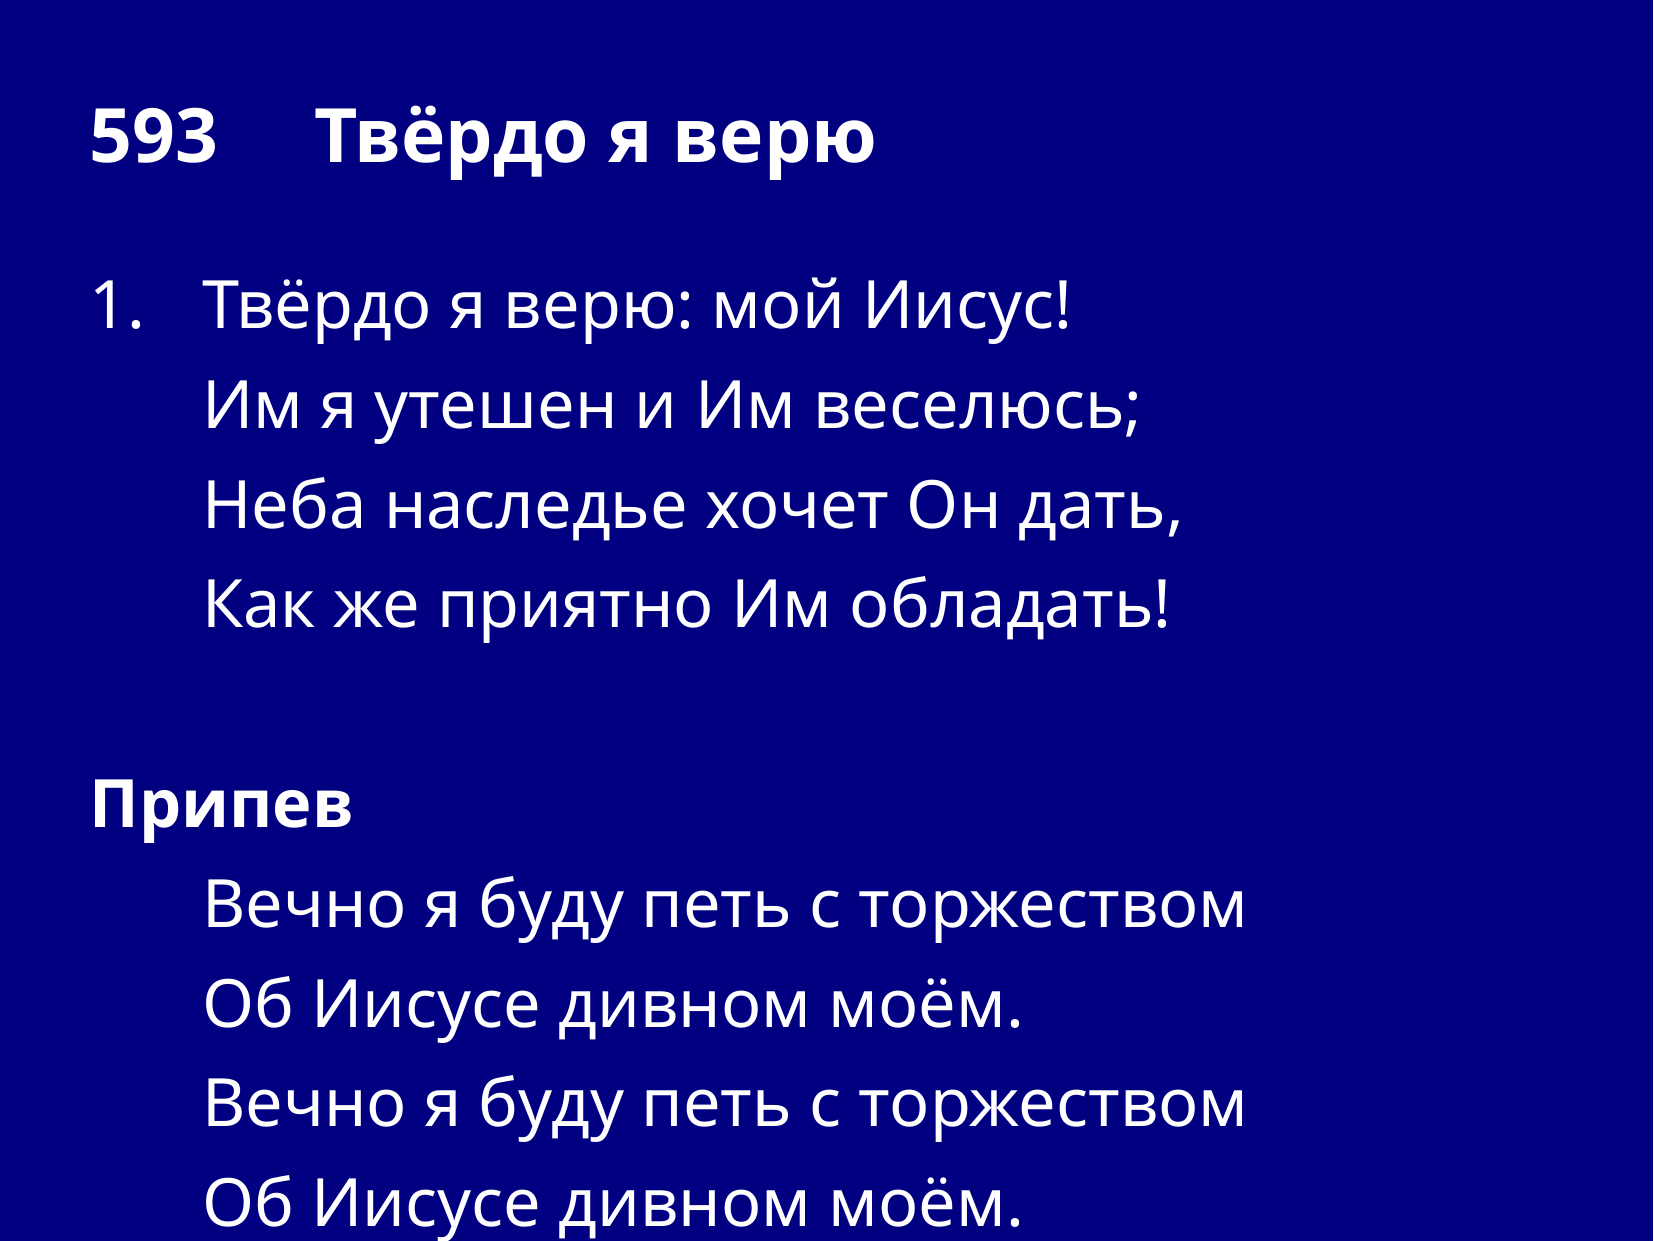

593	Твёрдо я верю
1.	Твёрдо я верю: мой Иисус!
	Им я утешен и Им веселюсь;
	Неба наследье хочет Он дать,
	Как же приятно Им обладать!
Припев
	Вечно я буду петь с торжеством
	Об Иисусе дивном моём.
	Вечно я буду петь с торжеством
	Об Иисусе дивном моём.